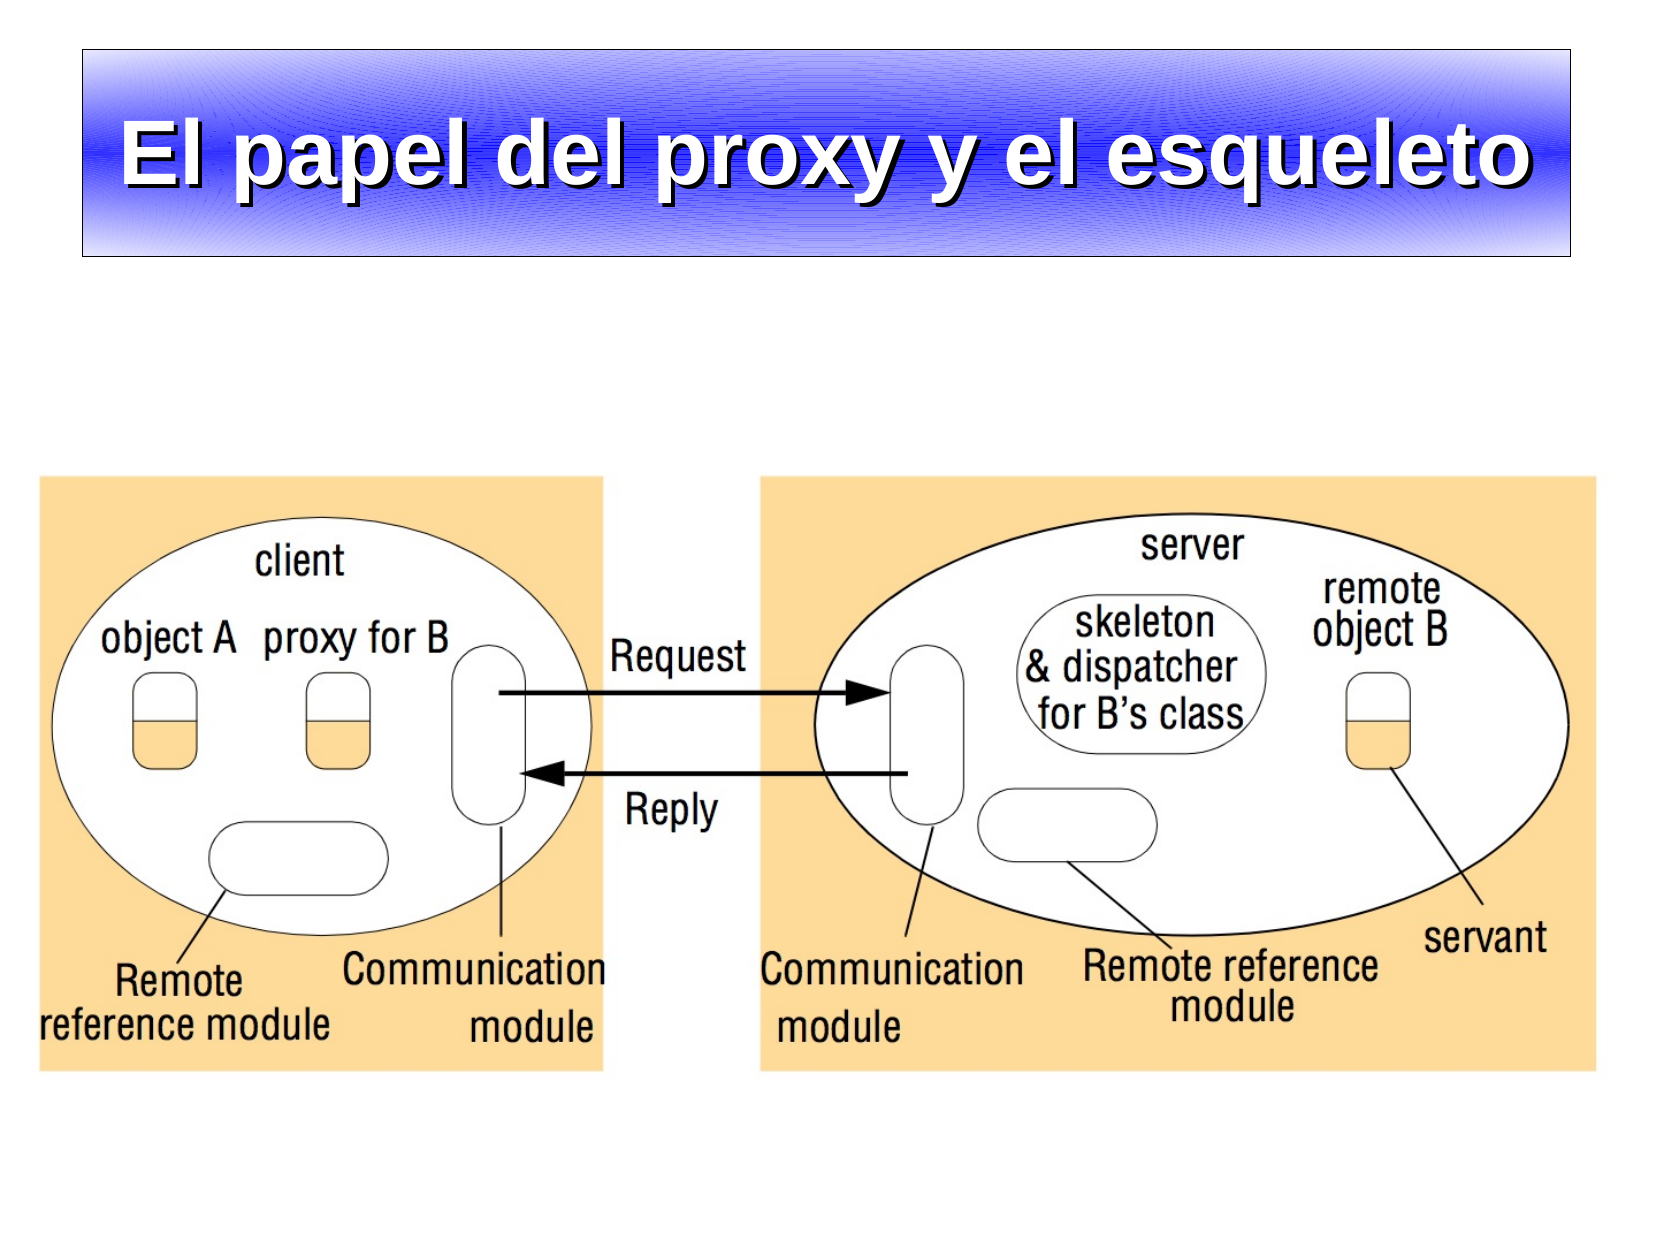

# El papel del proxy y el esqueleto